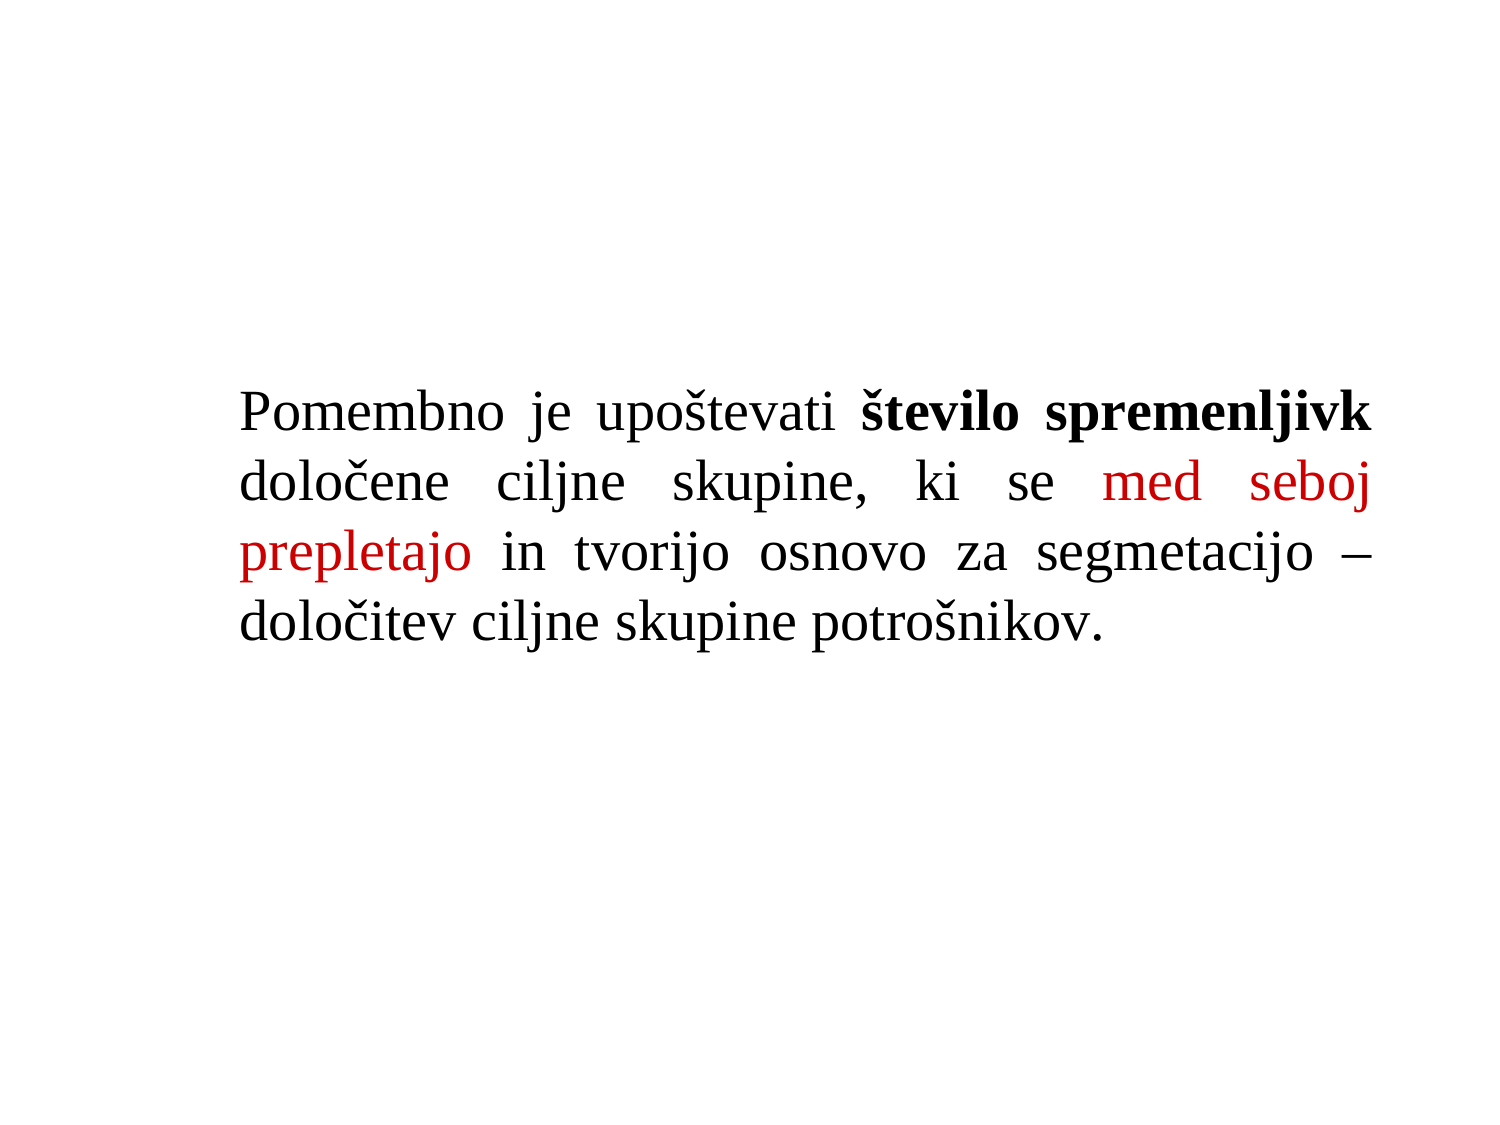

Pomembno je upoštevati število spremenljivk določene ciljne skupine, ki se med seboj prepletajo in tvorijo osnovo za segmetacijo – določitev ciljne skupine potrošnikov.